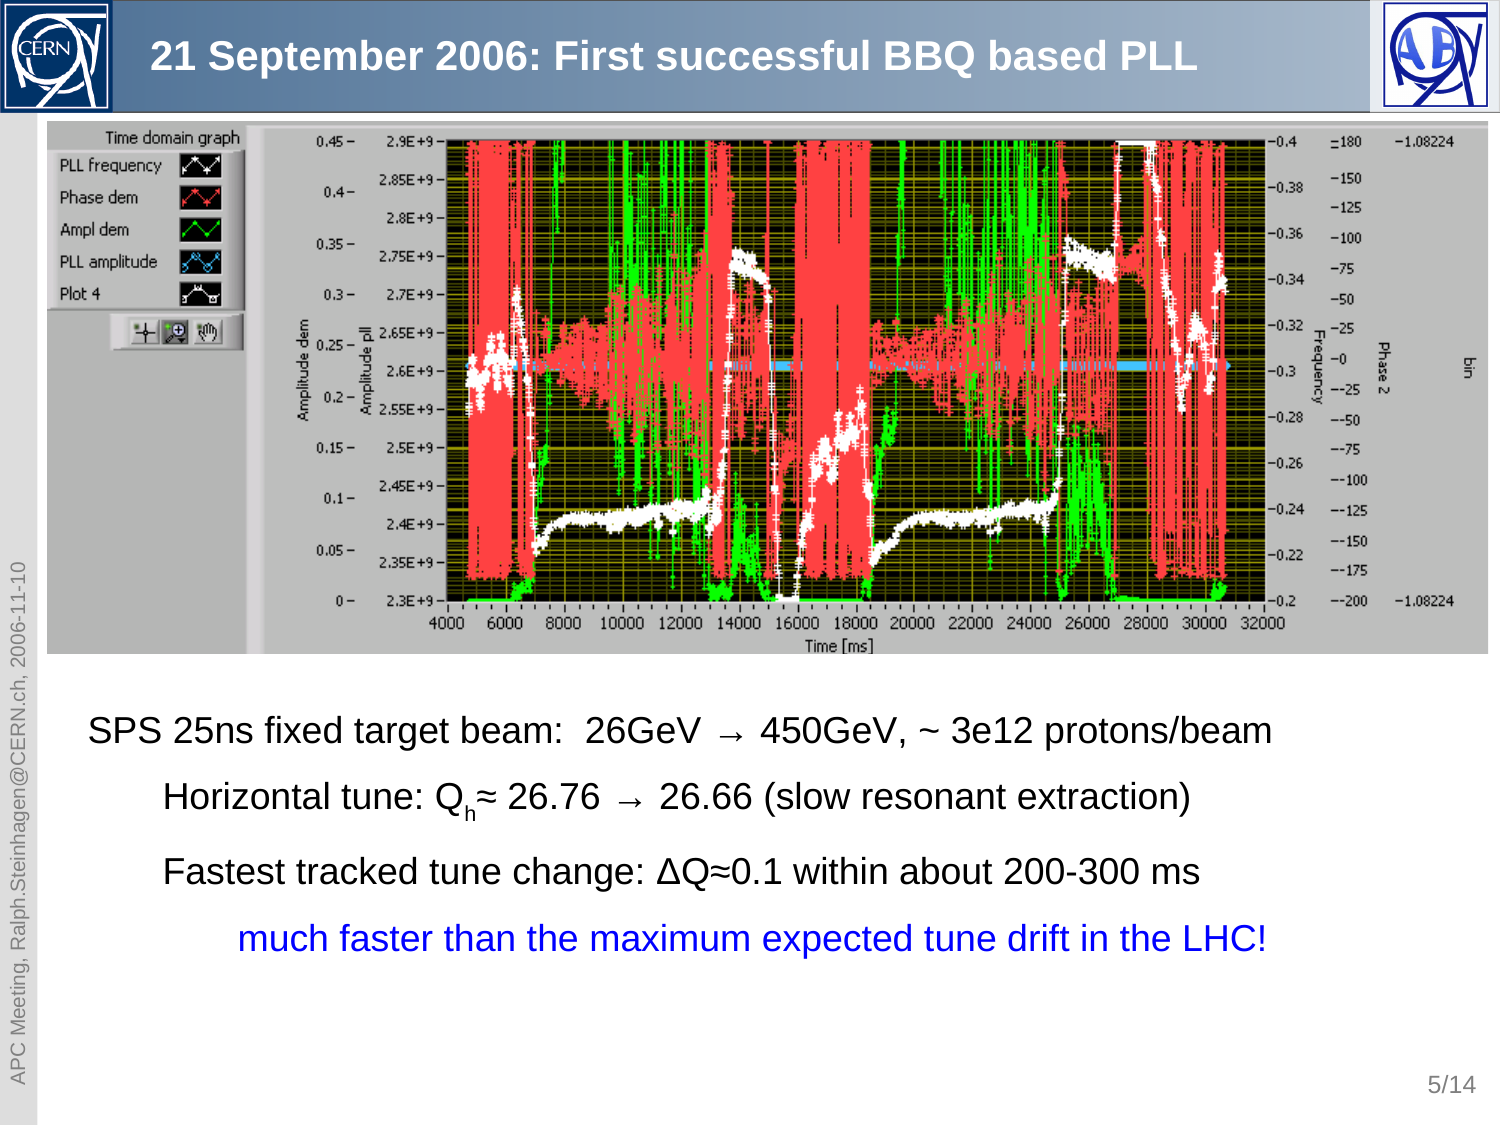

# 21 September 2006: First successful BBQ based PLL
SPS 25ns fixed target beam: 26GeV → 450GeV, ~ 3e12 protons/beam
Horizontal tune: Qh≈ 26.76 → 26.66 (slow resonant extraction)
Fastest tracked tune change: ΔQ≈0.1 within about 200-300 ms
much faster than the maximum expected tune drift in the LHC!